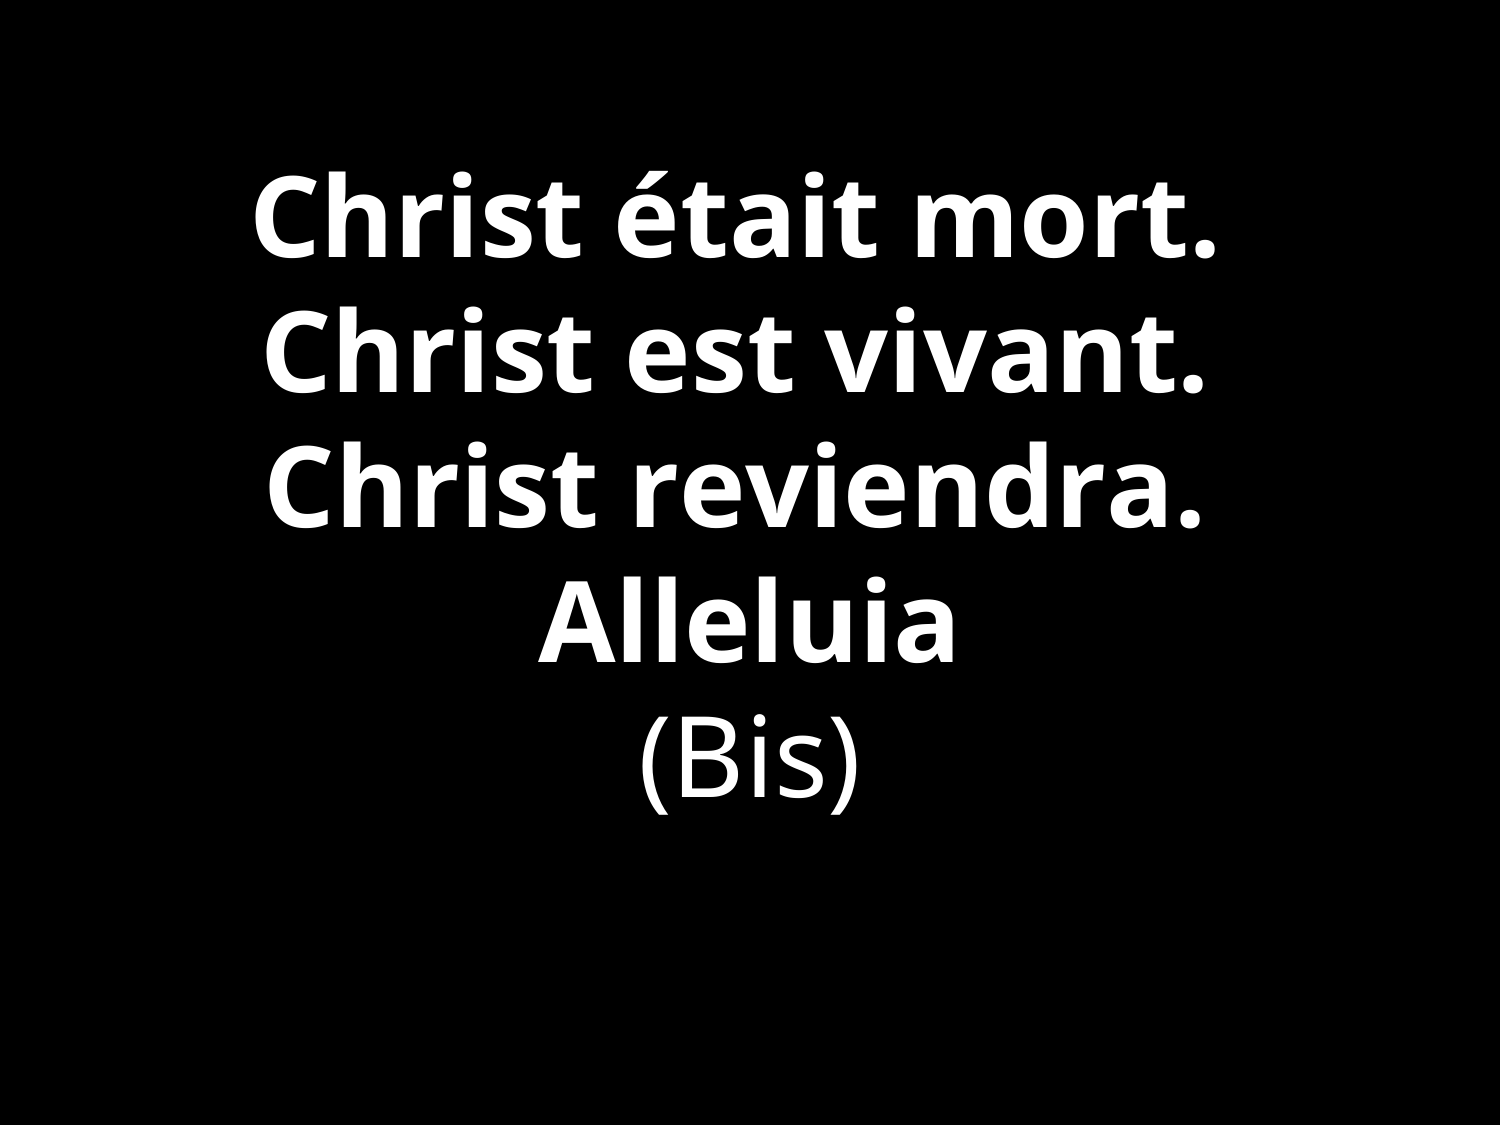

Christ était mort.
Christ est vivant.
Christ reviendra.
Alleluia
(Bis)